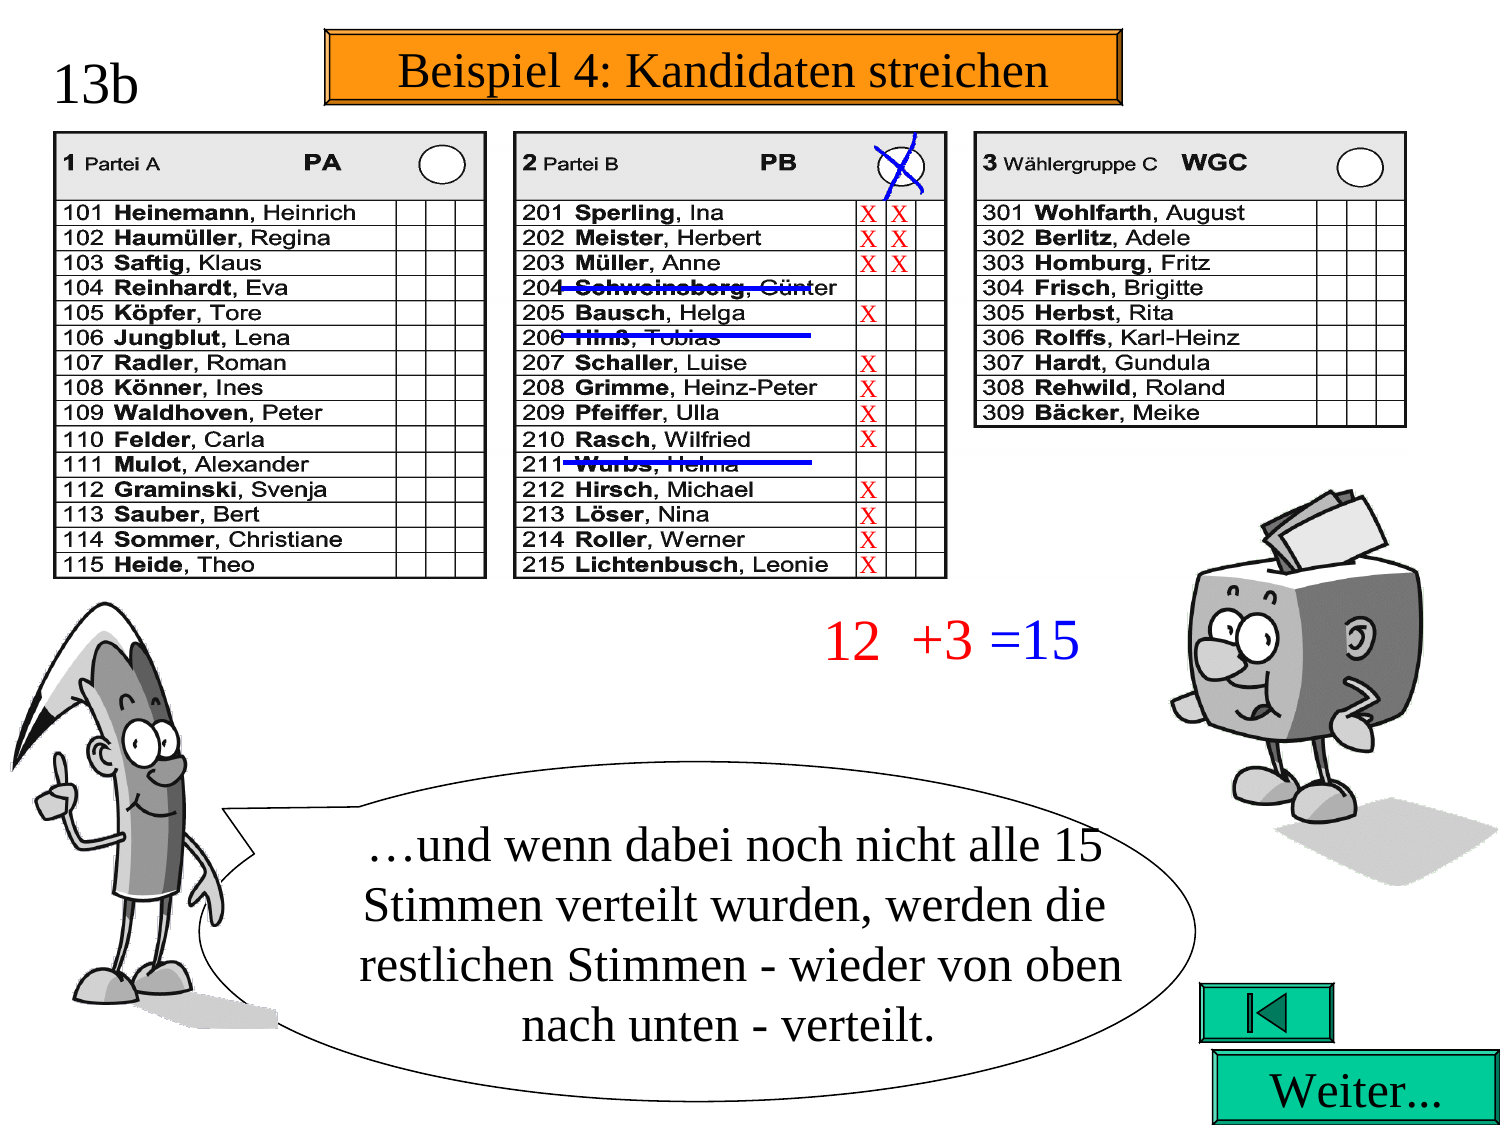

Beispiel 4: Kandidaten streichen
13b
X
X
X
X
X
X
X
X
X
X
X
X
X
X
X
+3
=15
12
…und wenn dabei noch nicht alle 15
Stimmen verteilt wurden, werden die
 restlichen Stimmen - wieder von oben
nach unten - verteilt.
Weiter...